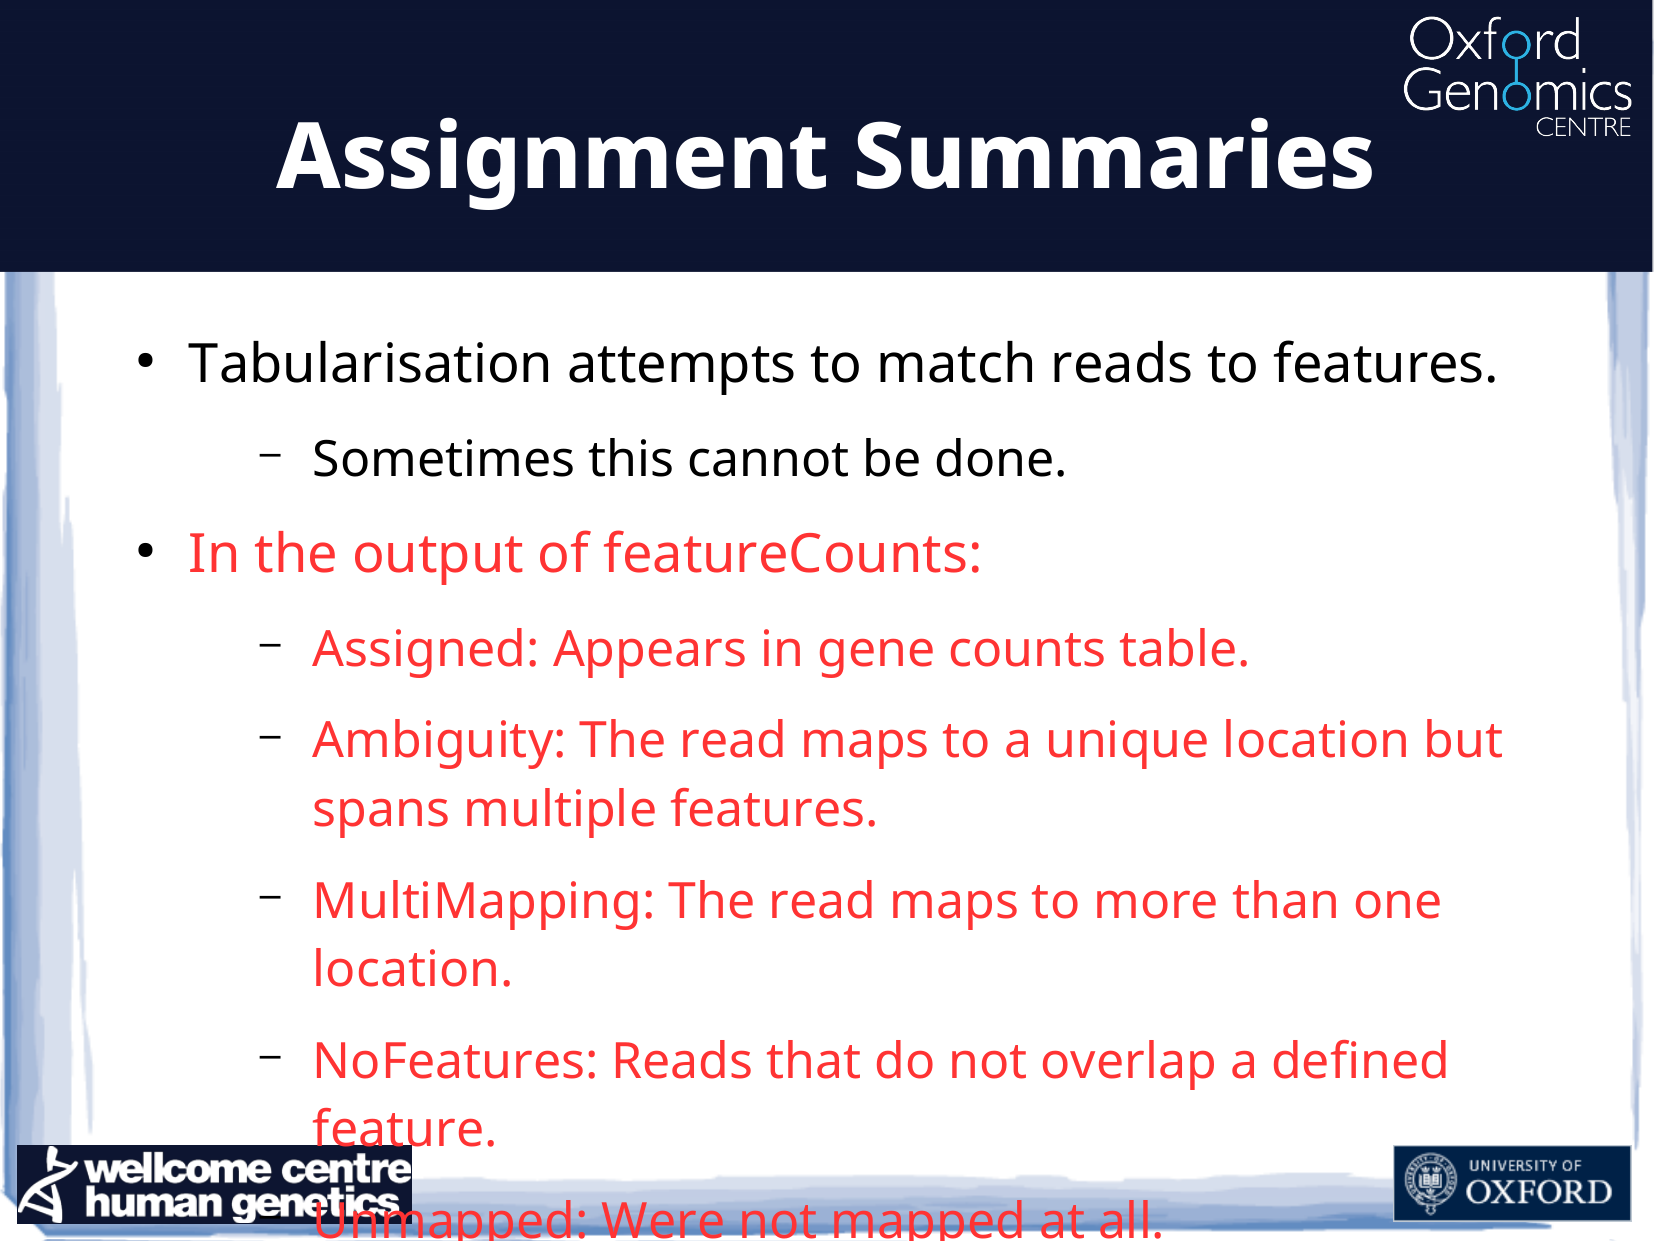

# Assignment Summaries
Tabularisation attempts to match reads to features.
Sometimes this cannot be done.
In the output of featureCounts:
Assigned: Appears in gene counts table.
Ambiguity: The read maps to a unique location but spans multiple features.
MultiMapping: The read maps to more than one location.
NoFeatures: Reads that do not overlap a defined feature.
Unmapped: Were not mapped at all.